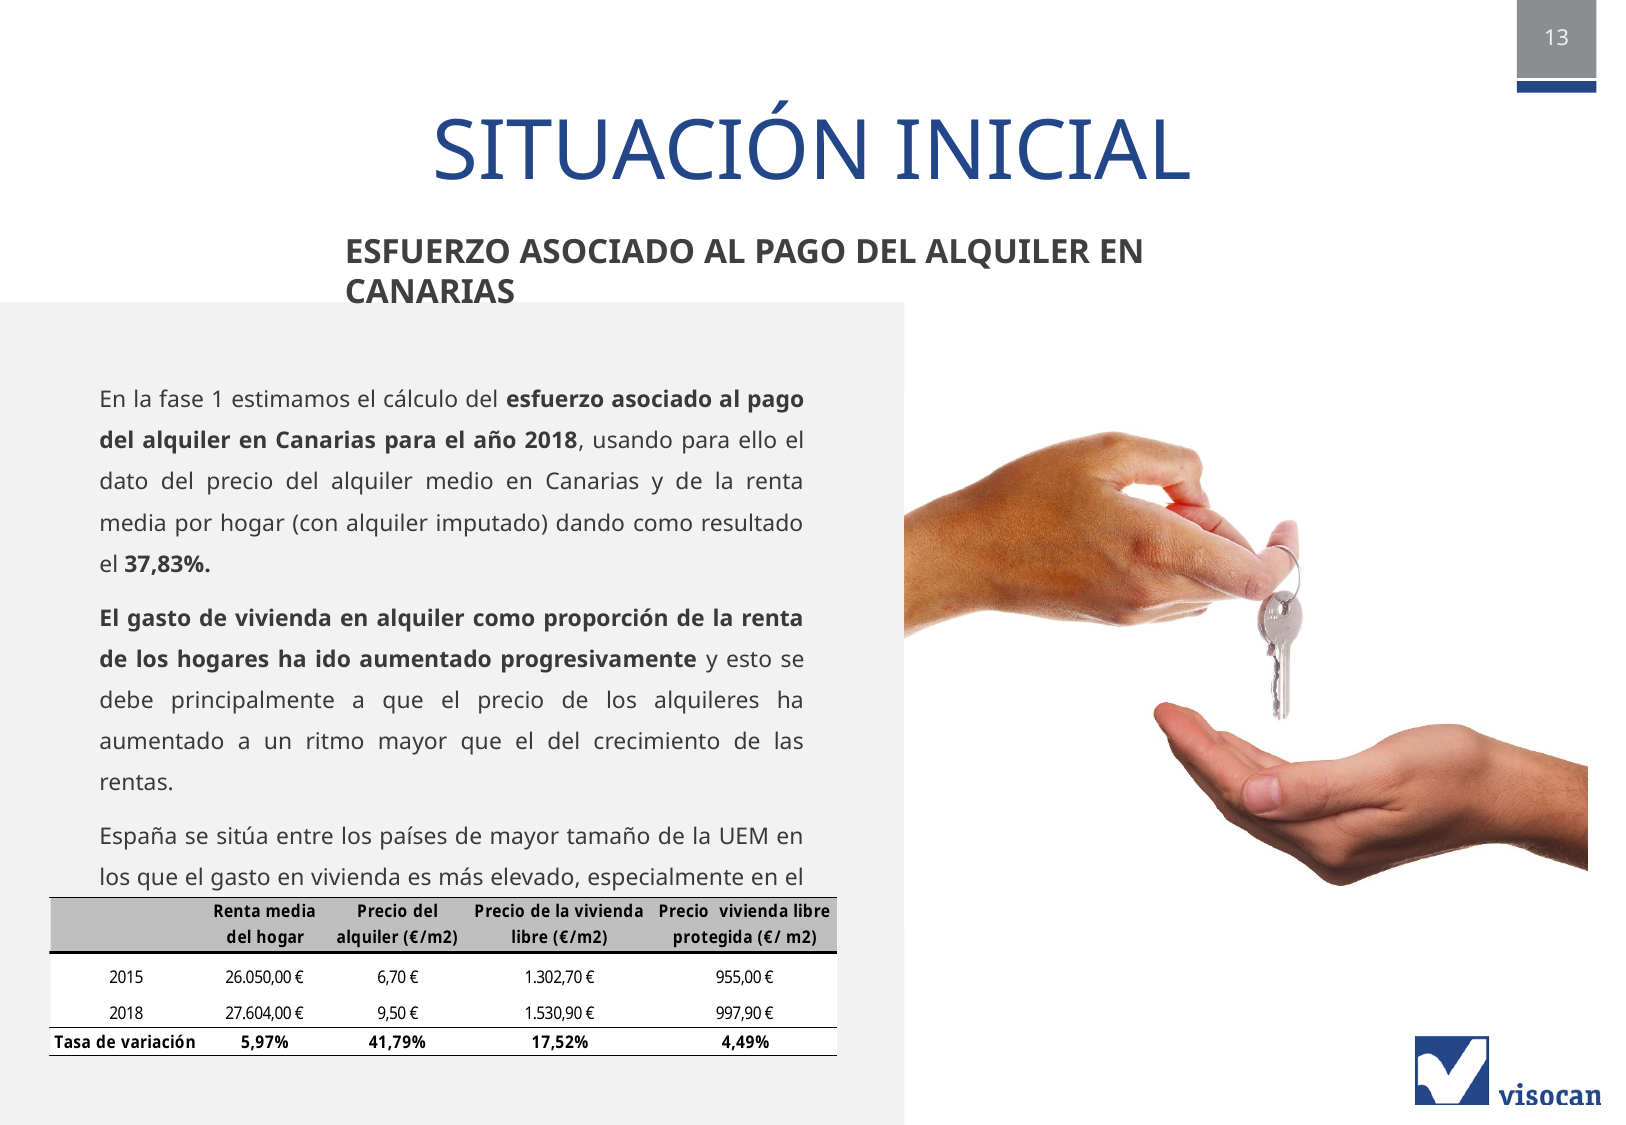

# SITUACIÓN INICIAL
ESFUERZO ASOCIADO AL PAGO DEL ALQUILER EN CANARIAS
En la fase 1 estimamos el cálculo del esfuerzo asociado al pago del alquiler en Canarias para el año 2018, usando para ello el dato del precio del alquiler medio en Canarias y de la renta media por hogar (con alquiler imputado) dando como resultado el 37,83%.
El gasto de vivienda en alquiler como proporción de la renta de los hogares ha ido aumentado progresivamente y esto se debe principalmente a que el precio de los alquileres ha aumentado a un ritmo mayor que el del crecimiento de las rentas.
España se sitúa entre los países de mayor tamaño de la UEM en los que el gasto en vivienda es más elevado, especialmente en el caso de los hogares más jóvenes y de menor renta.